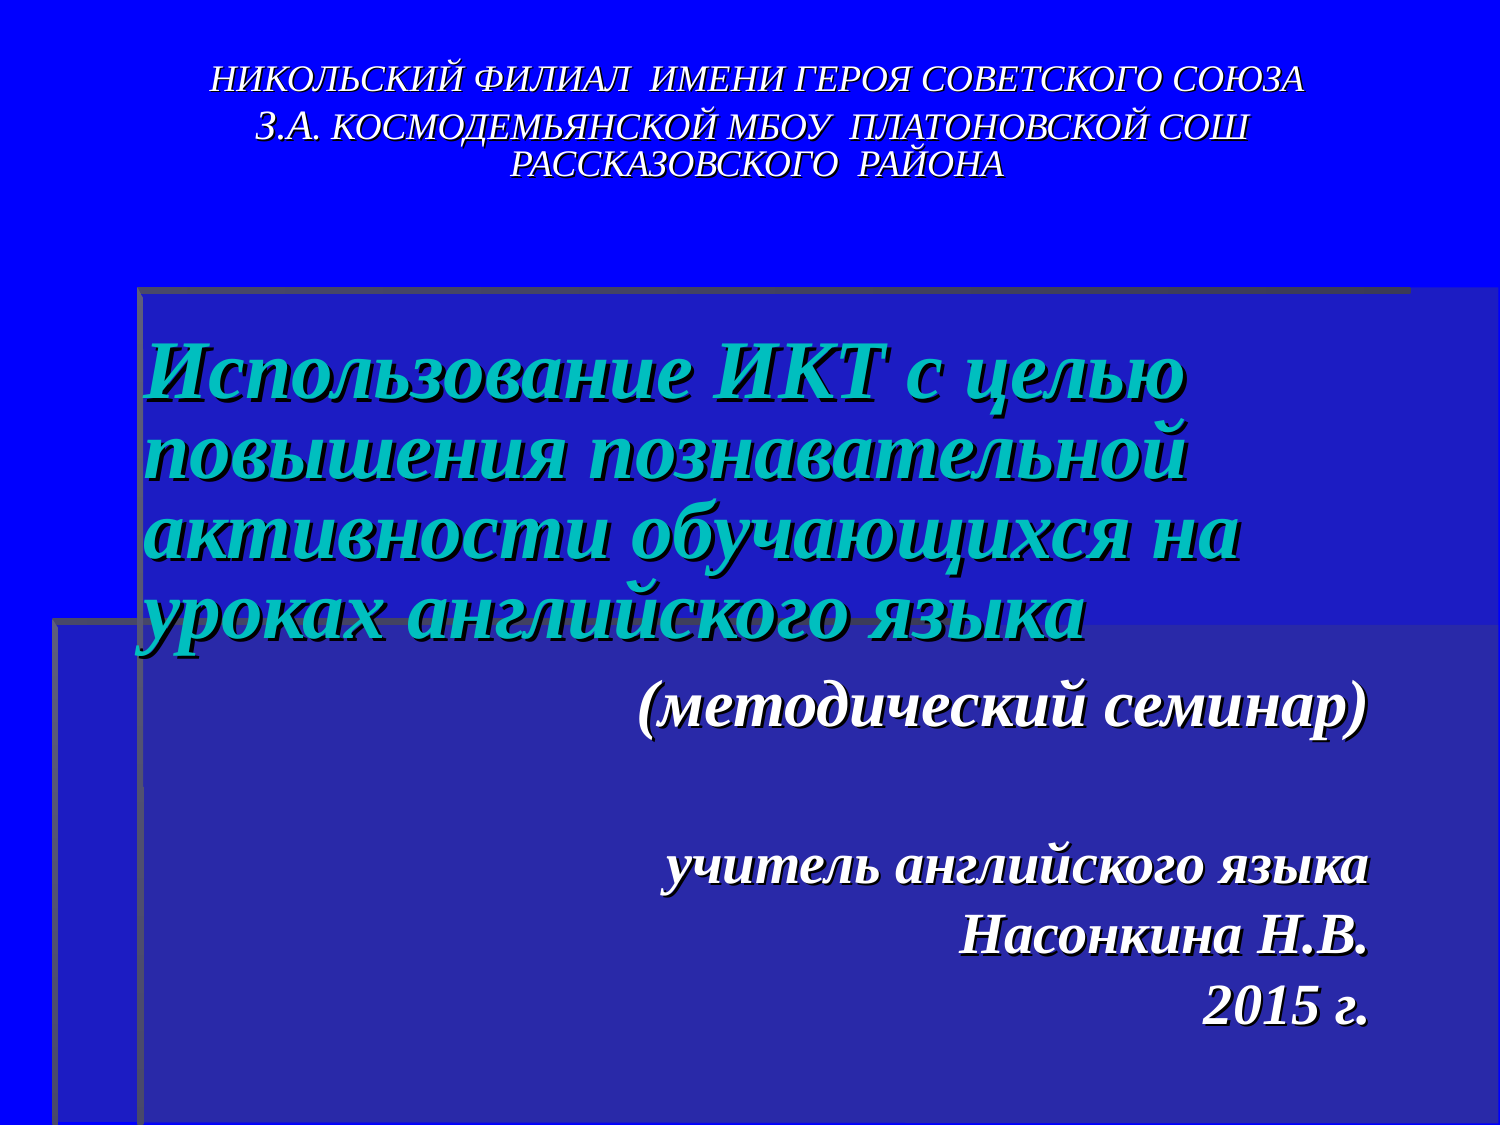

НИКОЛЬСКИЙ ФИЛИАЛ ИМЕНИ ГЕРОЯ СОВЕТСКОГО СОЮЗА
З.А. КОСМОДЕМЬЯНСКОЙ МБОУ ПЛАТОНОВСКОЙ СОШ
РАССКАЗОВСКОГО РАЙОНА
Использование ИКТ с целью повышения познавательной активности обучающихся на уроках английского языка
 (методический семинар)
учитель английского языка
Насонкина Н.В.
2015 г.